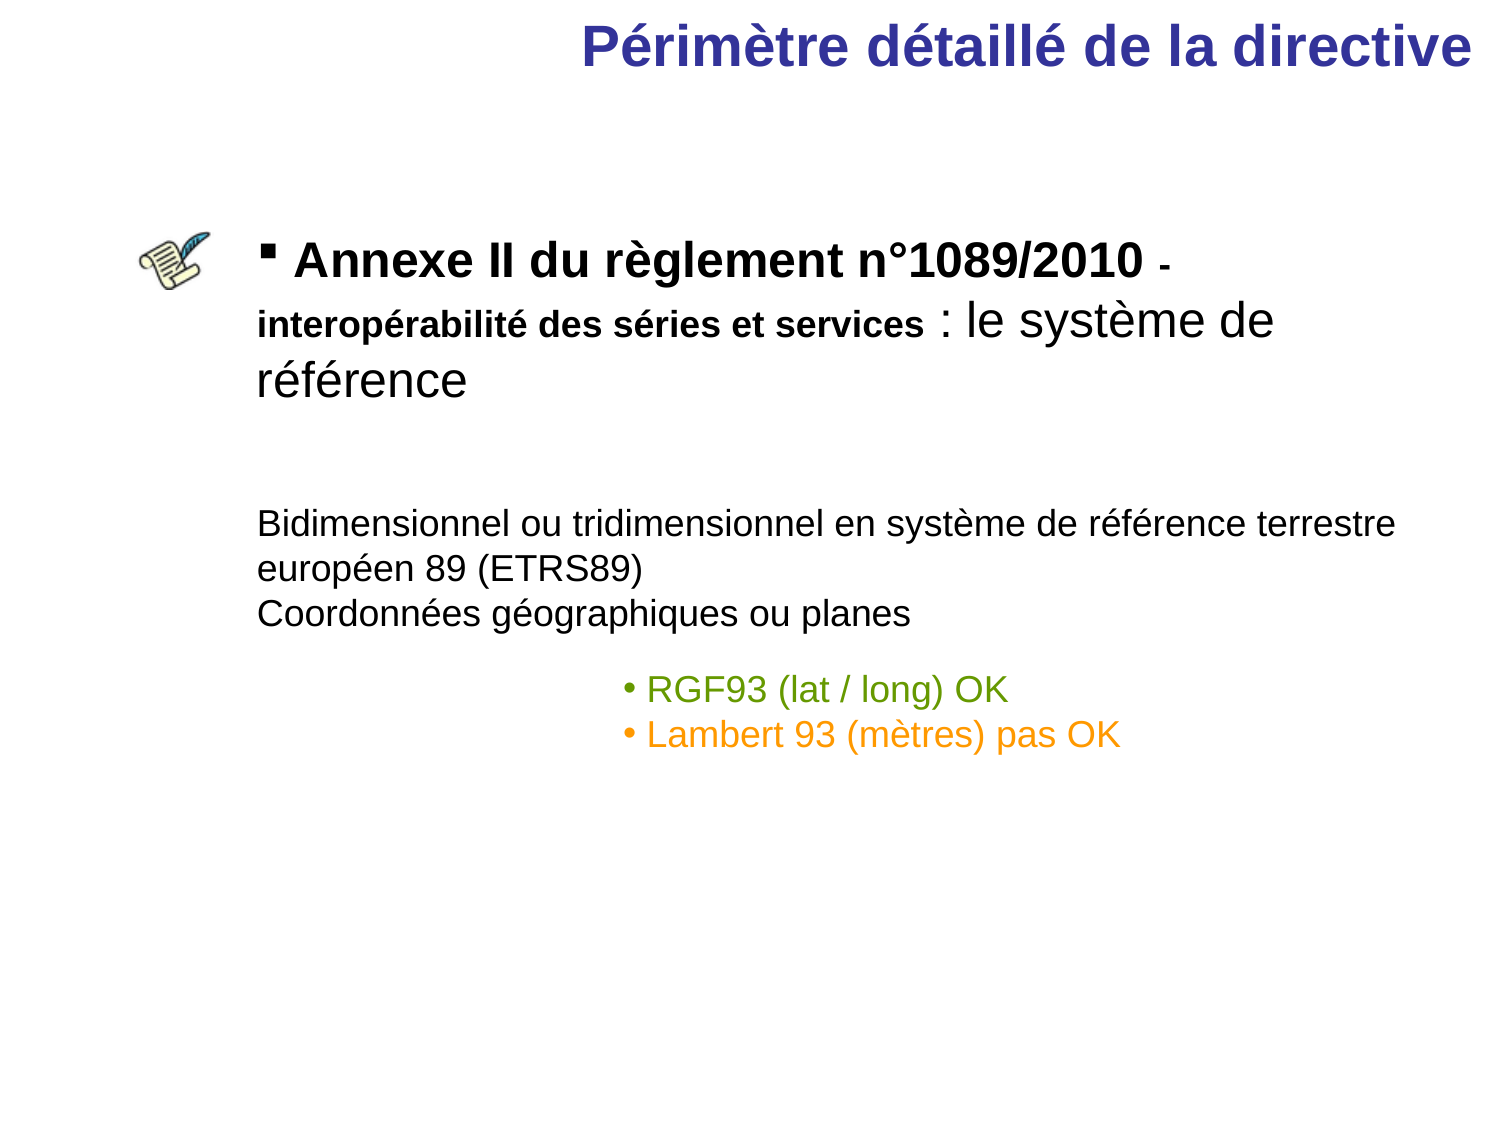

Périmètre détaillé de la directive
 Annexe II du règlement n°1089/2010 - interopérabilité des séries et services : le système de référence
Bidimensionnel ou tridimensionnel en système de référence terrestre européen 89 (ETRS89)
Coordonnées géographiques ou planes
 RGF93 (lat / long) OK
 Lambert 93 (mètres) pas OK